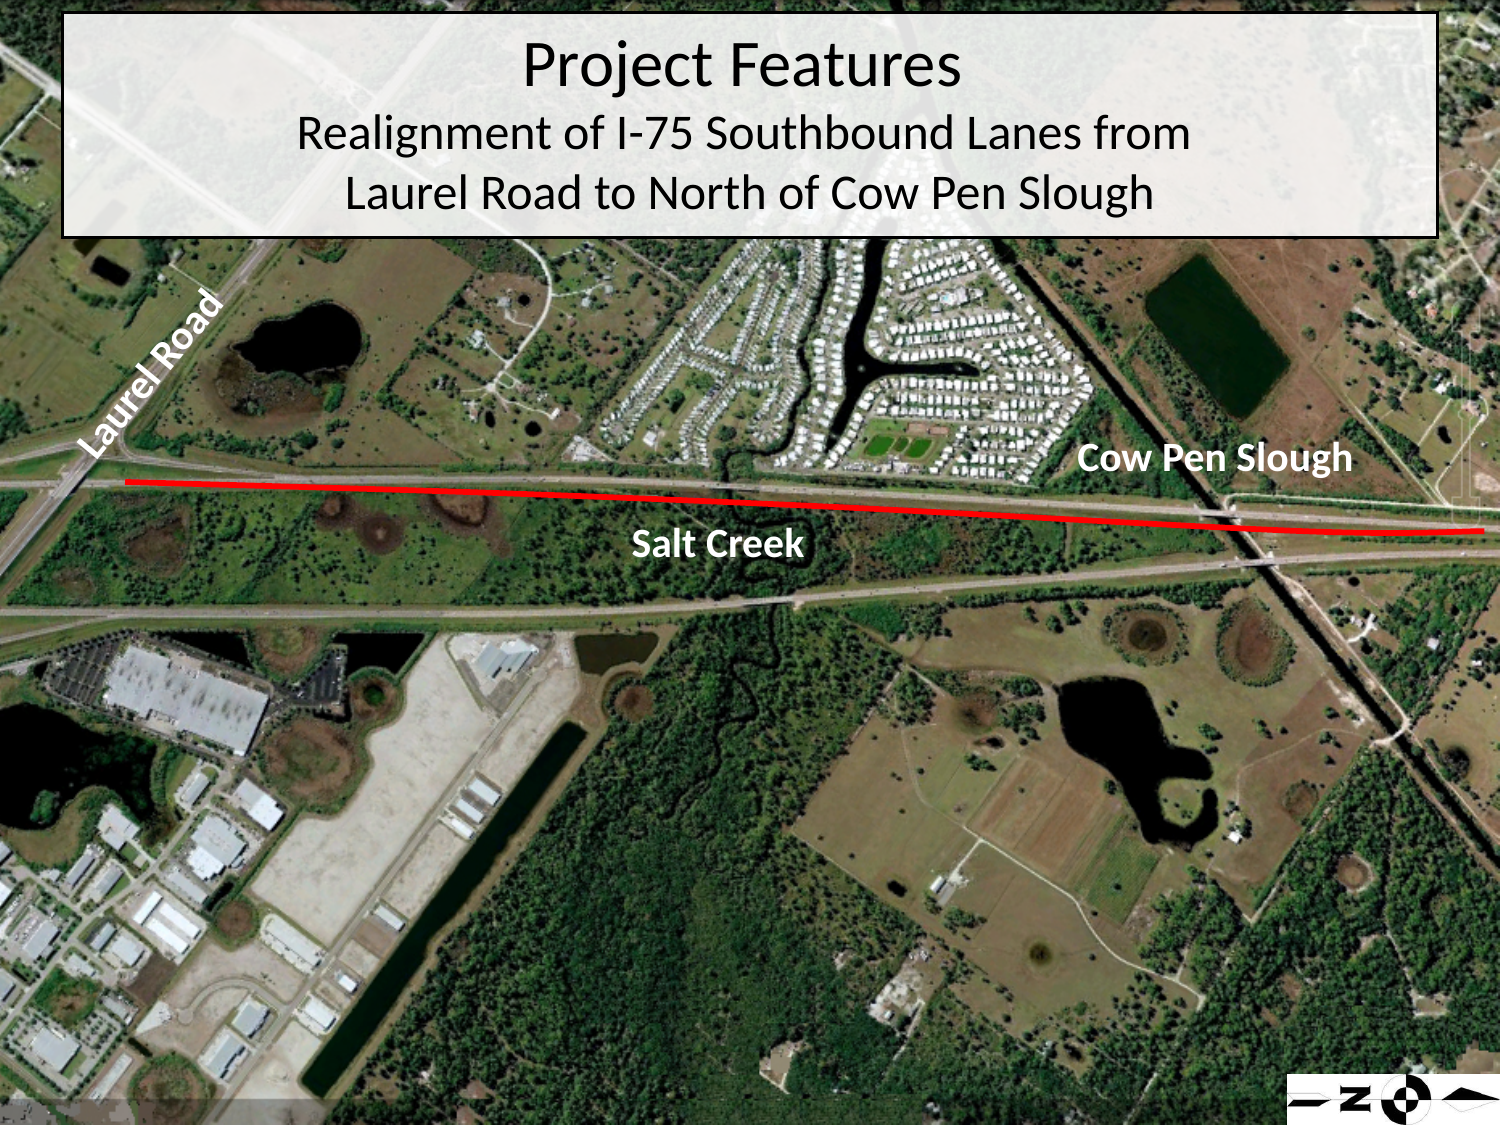

# Project Features Realignment of I-75 Southbound Lanes from Laurel Road to North of Cow Pen Slough
 Laurel Road
Cow Pen Slough
 Salt Creek